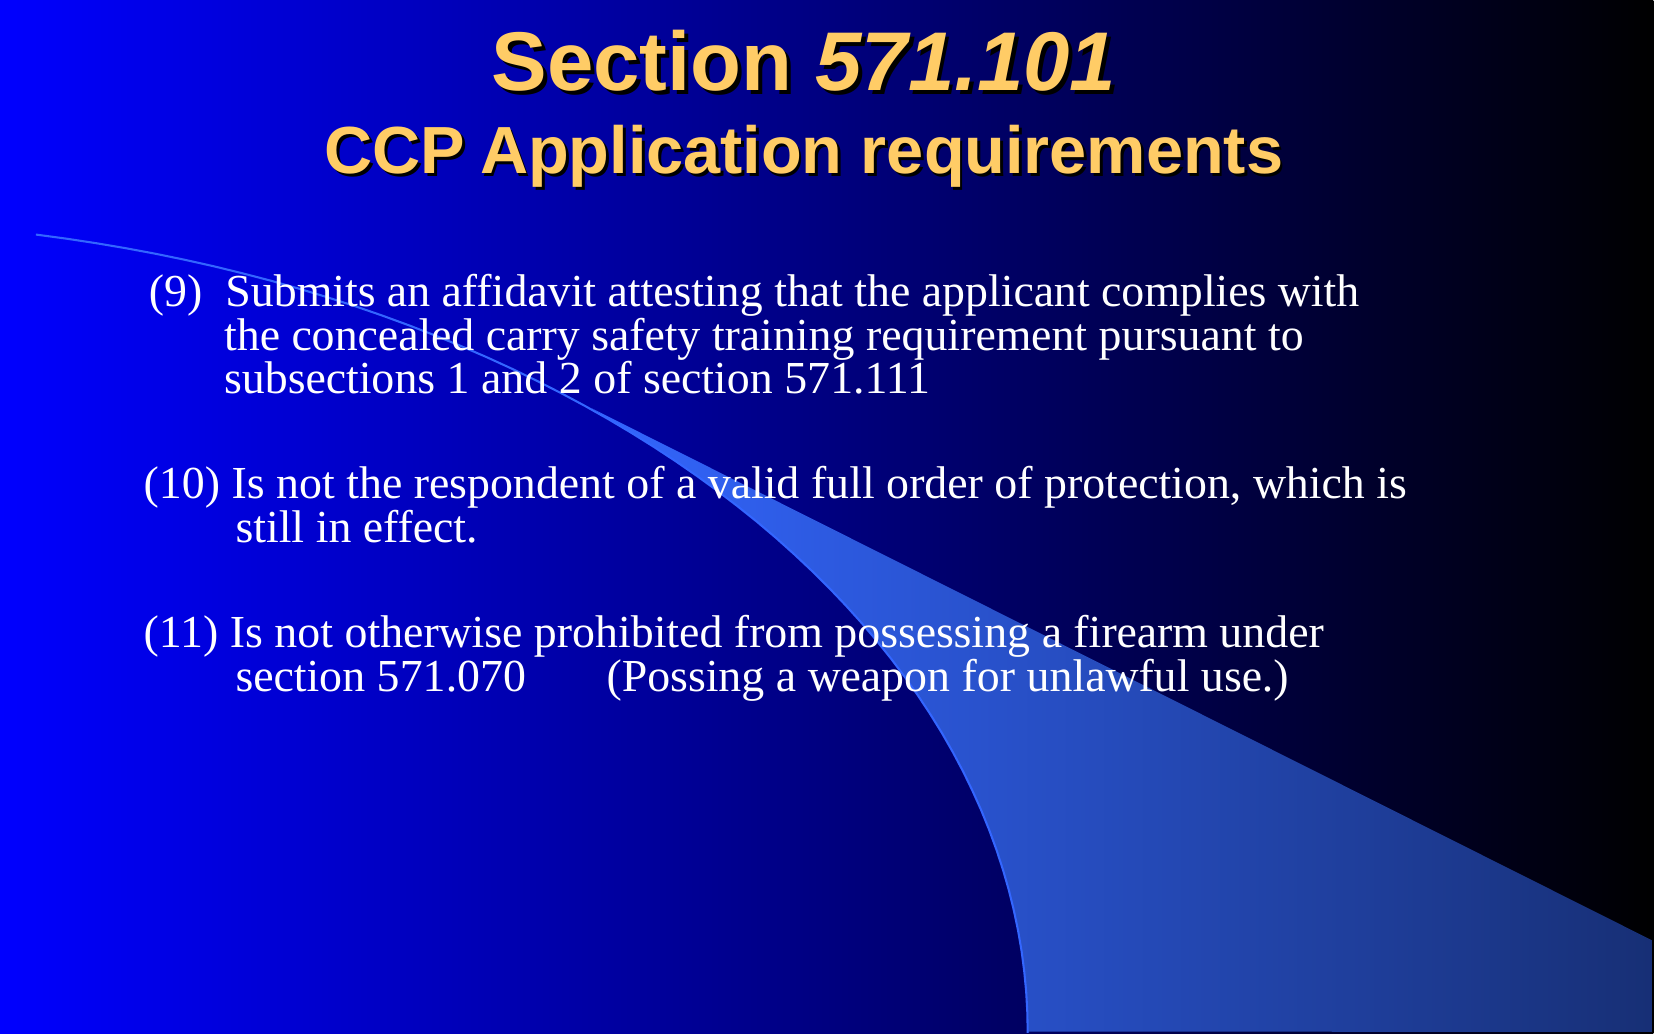

# Section 571.101 CCP Application requirements
 (9) Submits an affidavit attesting that the applicant complies with the concealed carry safety training requirement pursuant to subsections 1 and 2 of section 571.111
 (10) Is not the respondent of a valid full order of protection, which is still in effect.
 (11) Is not otherwise prohibited from possessing a firearm under section 571.070 (Possing a weapon for unlawful use.)